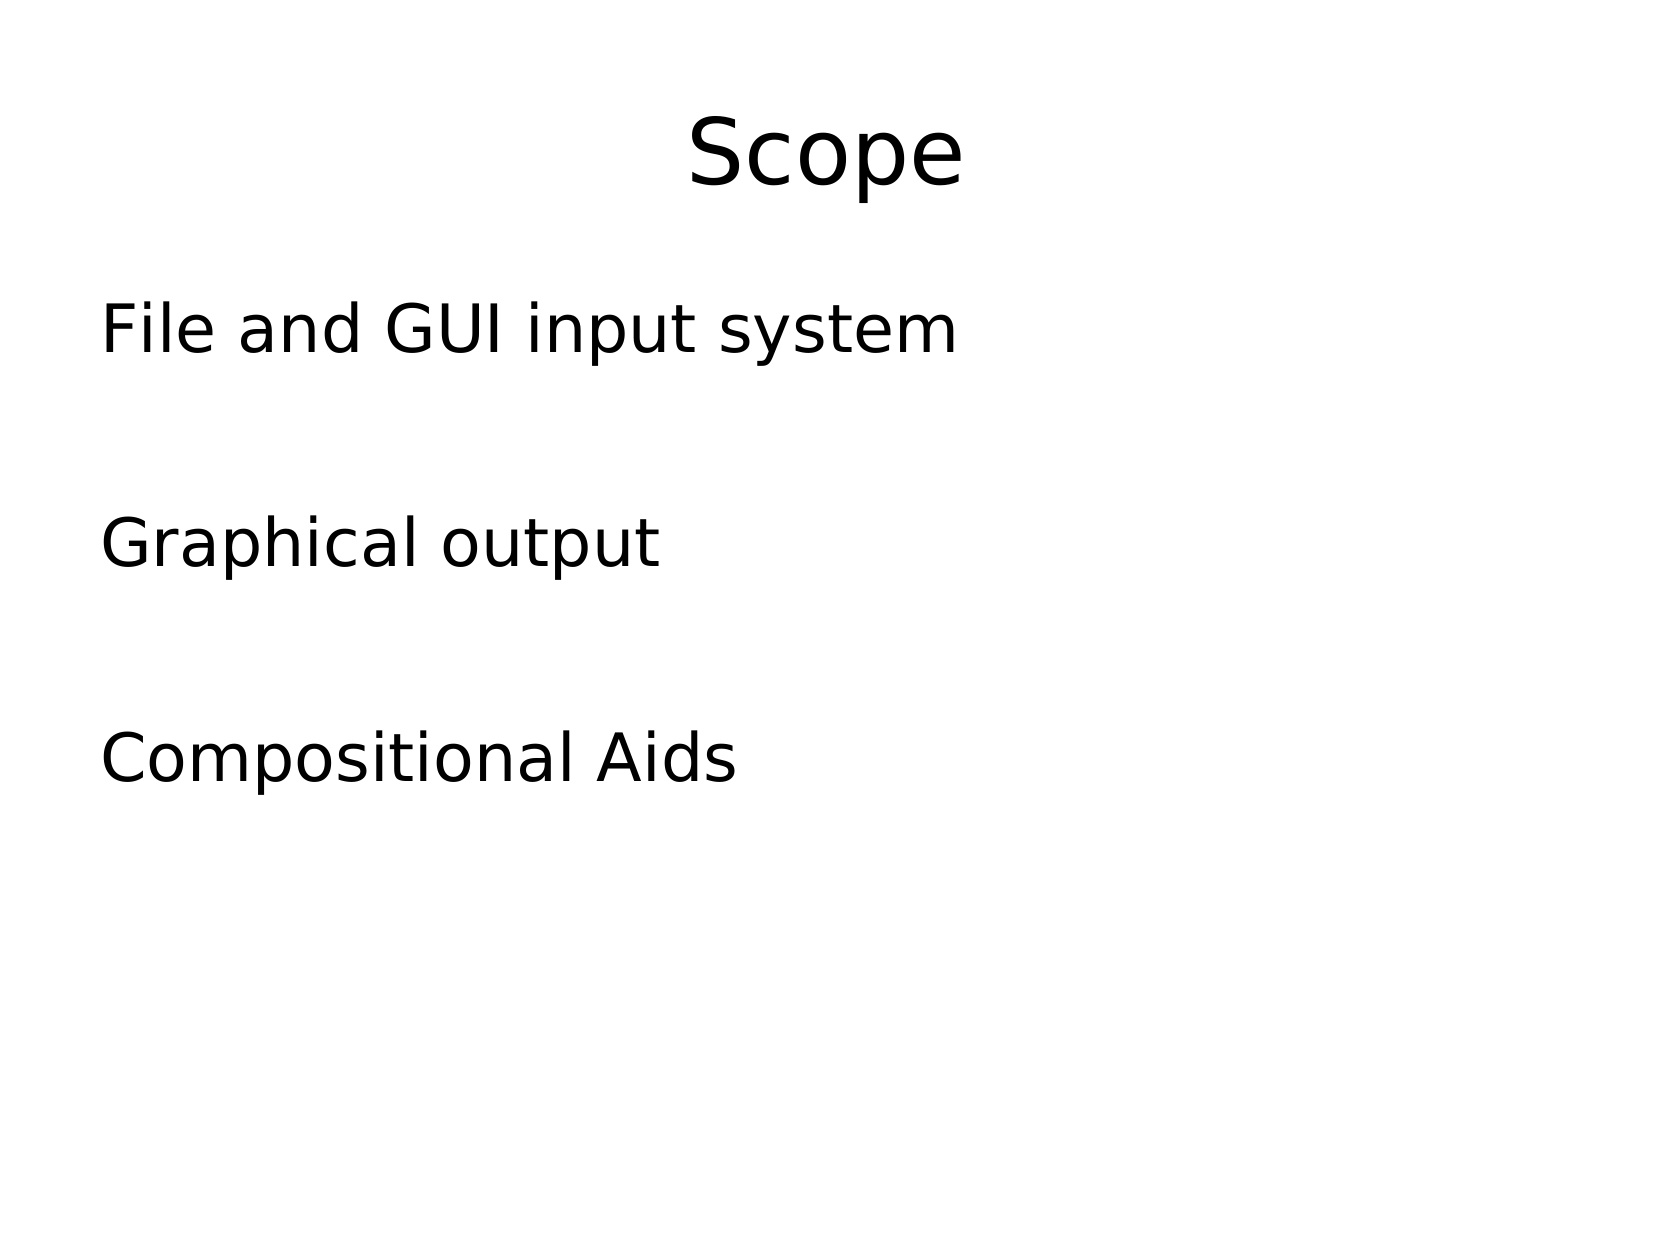

# Scope
File and GUI input system
Graphical output
Compositional Aids